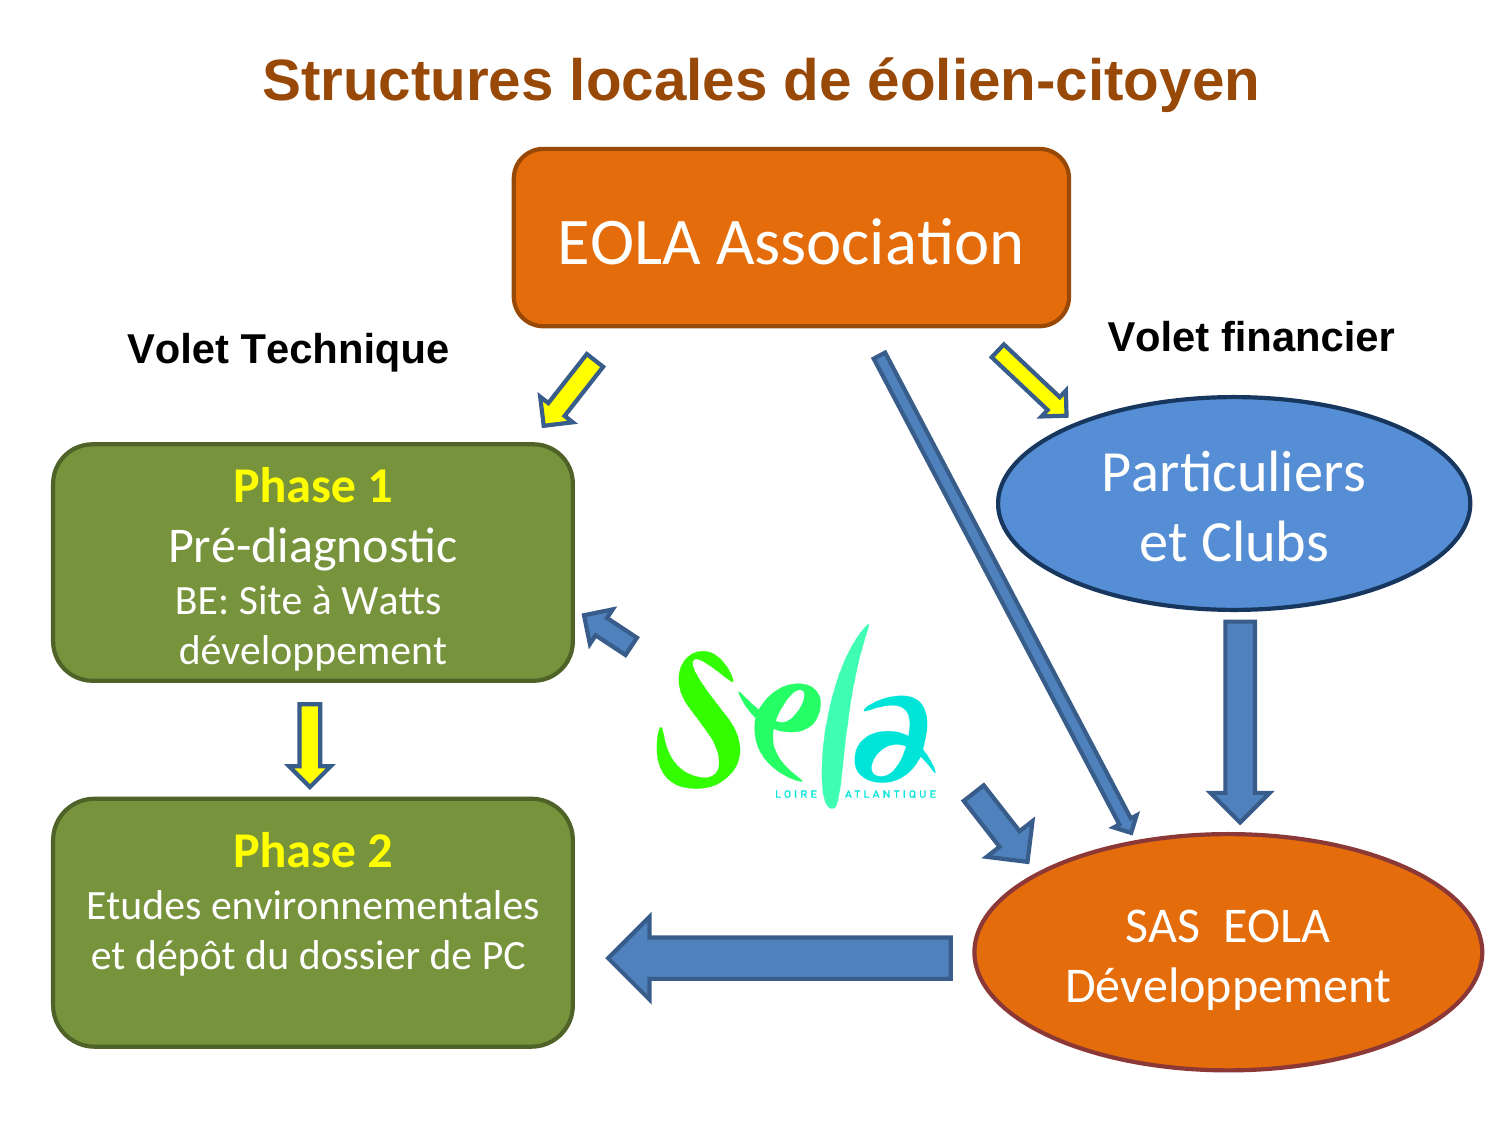

# Structures locales de éolien-citoyen
EOLA Association
Volet financier
Volet Technique
Particuliers et Clubs
Phase 1
Pré-diagnostic
BE: Site à Watts développement
Phase 2
Etudes environnementales
et dépôt du dossier de PC
SAS EOLA Développement